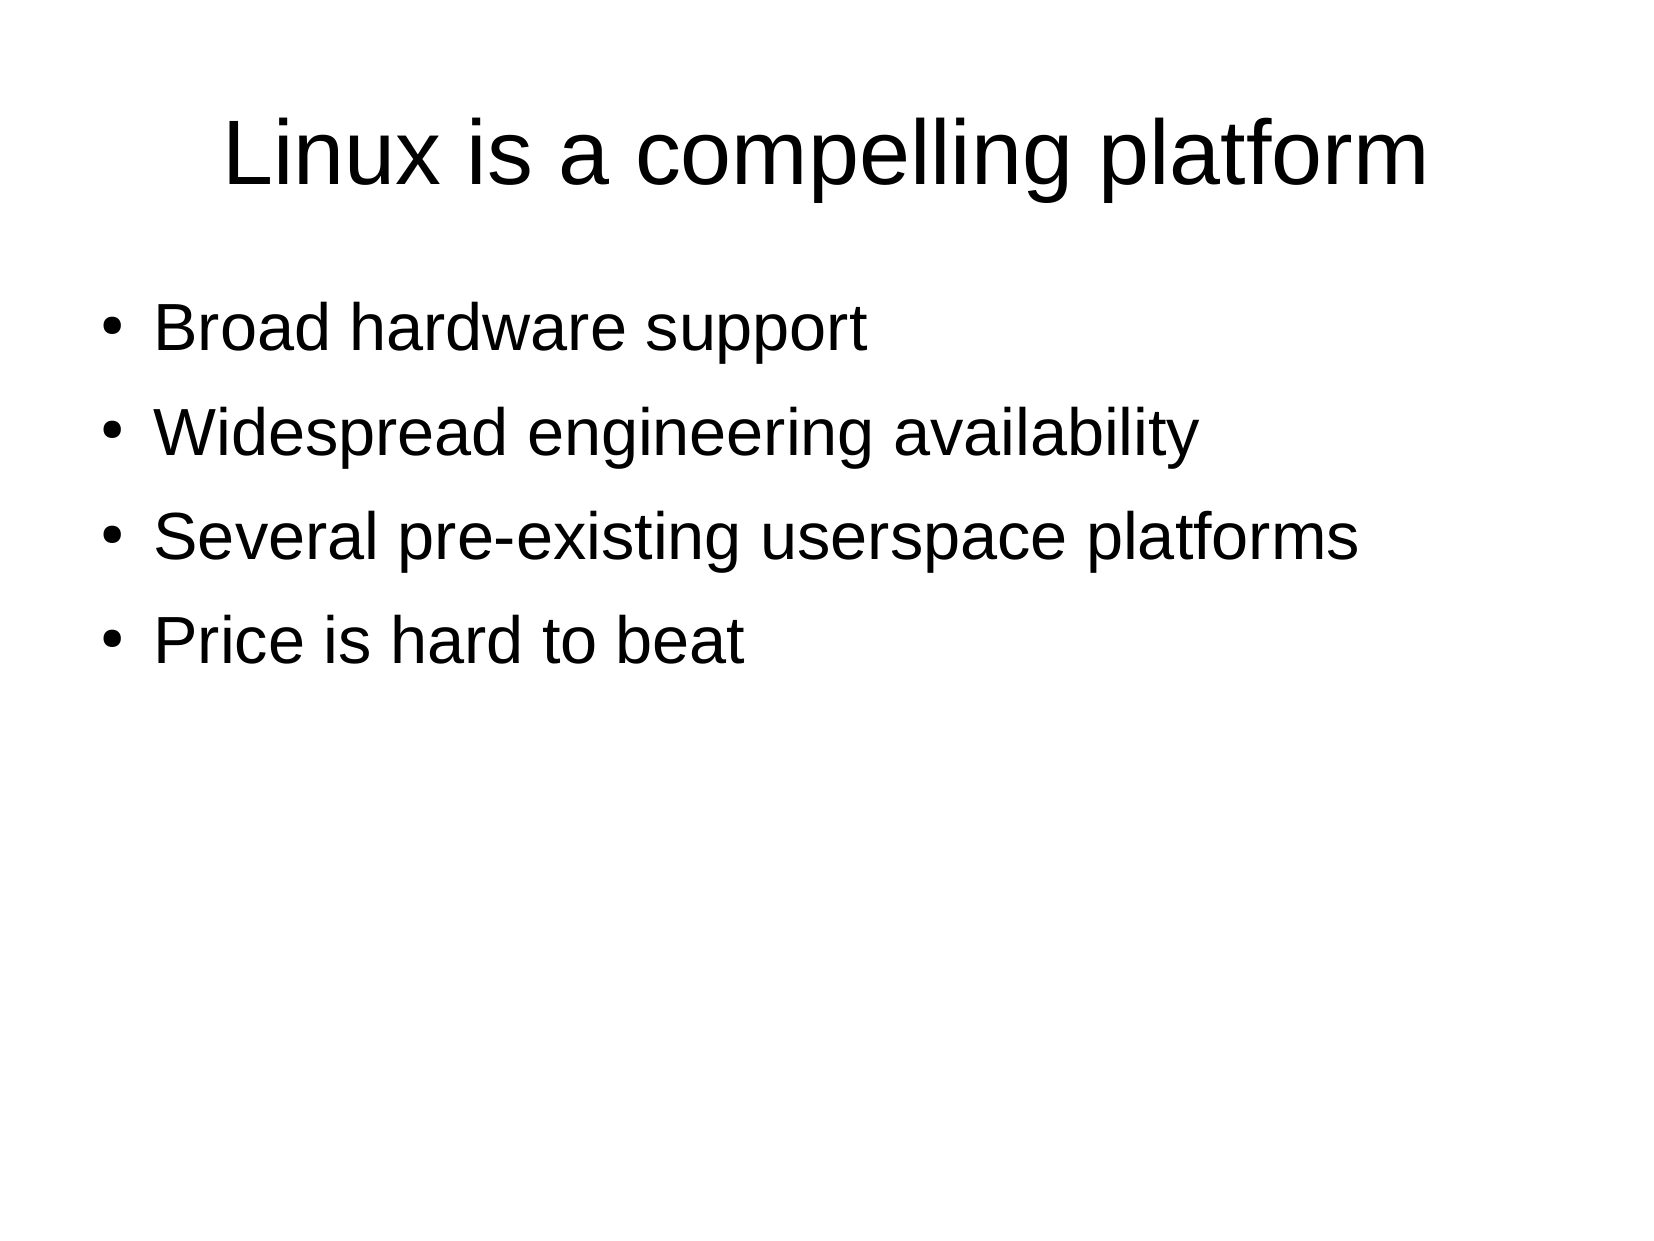

# Linux is a compelling platform
Broad hardware support
Widespread engineering availability
Several pre-existing userspace platforms
Price is hard to beat